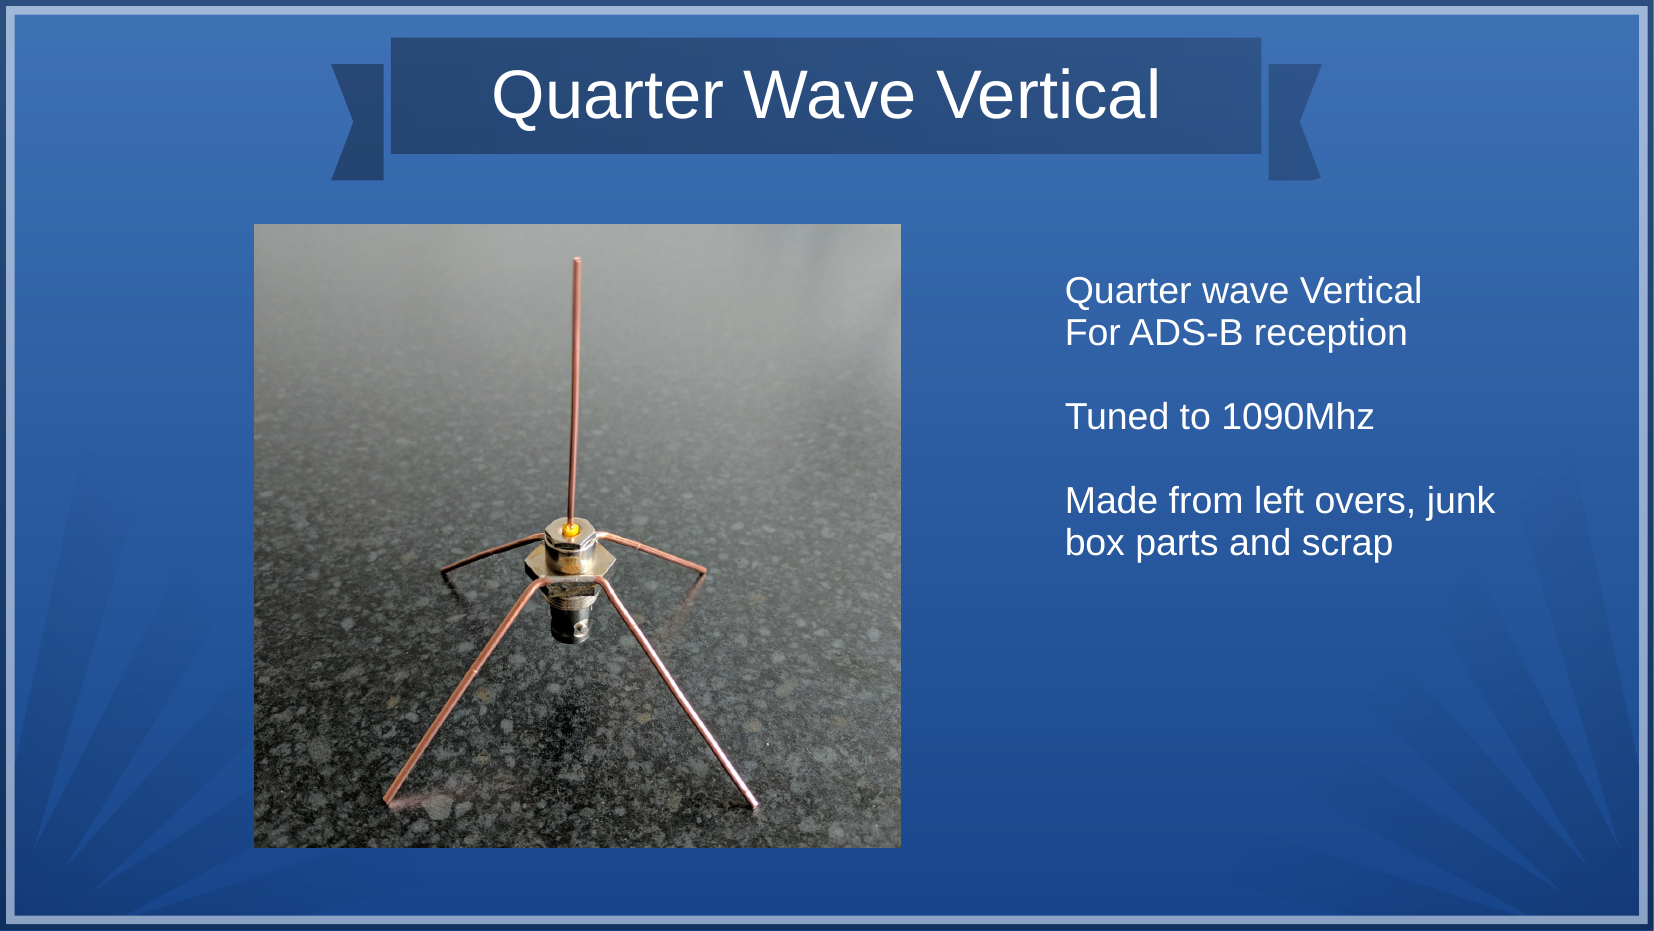

# Quarter Wave Vertical
Quarter wave Vertical
For ADS-B reception
Tuned to 1090Mhz
Made from left overs, junk box parts and scrap